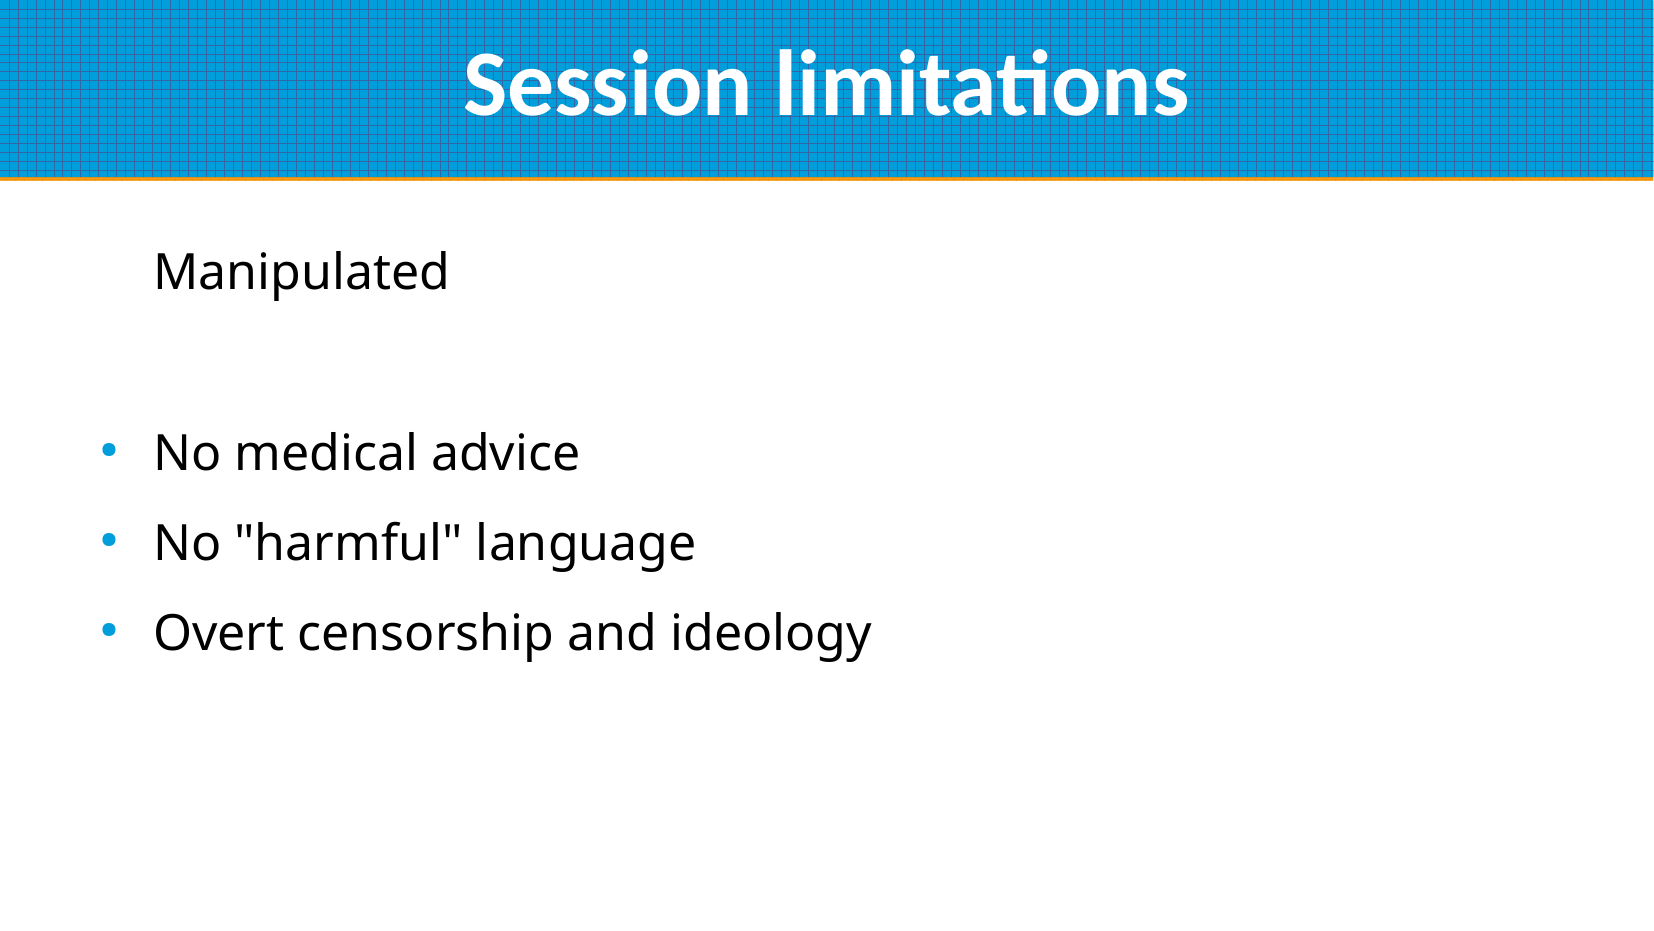

# Session limitations
Manipulated
No medical advice
No "harmful" language
Overt censorship and ideology